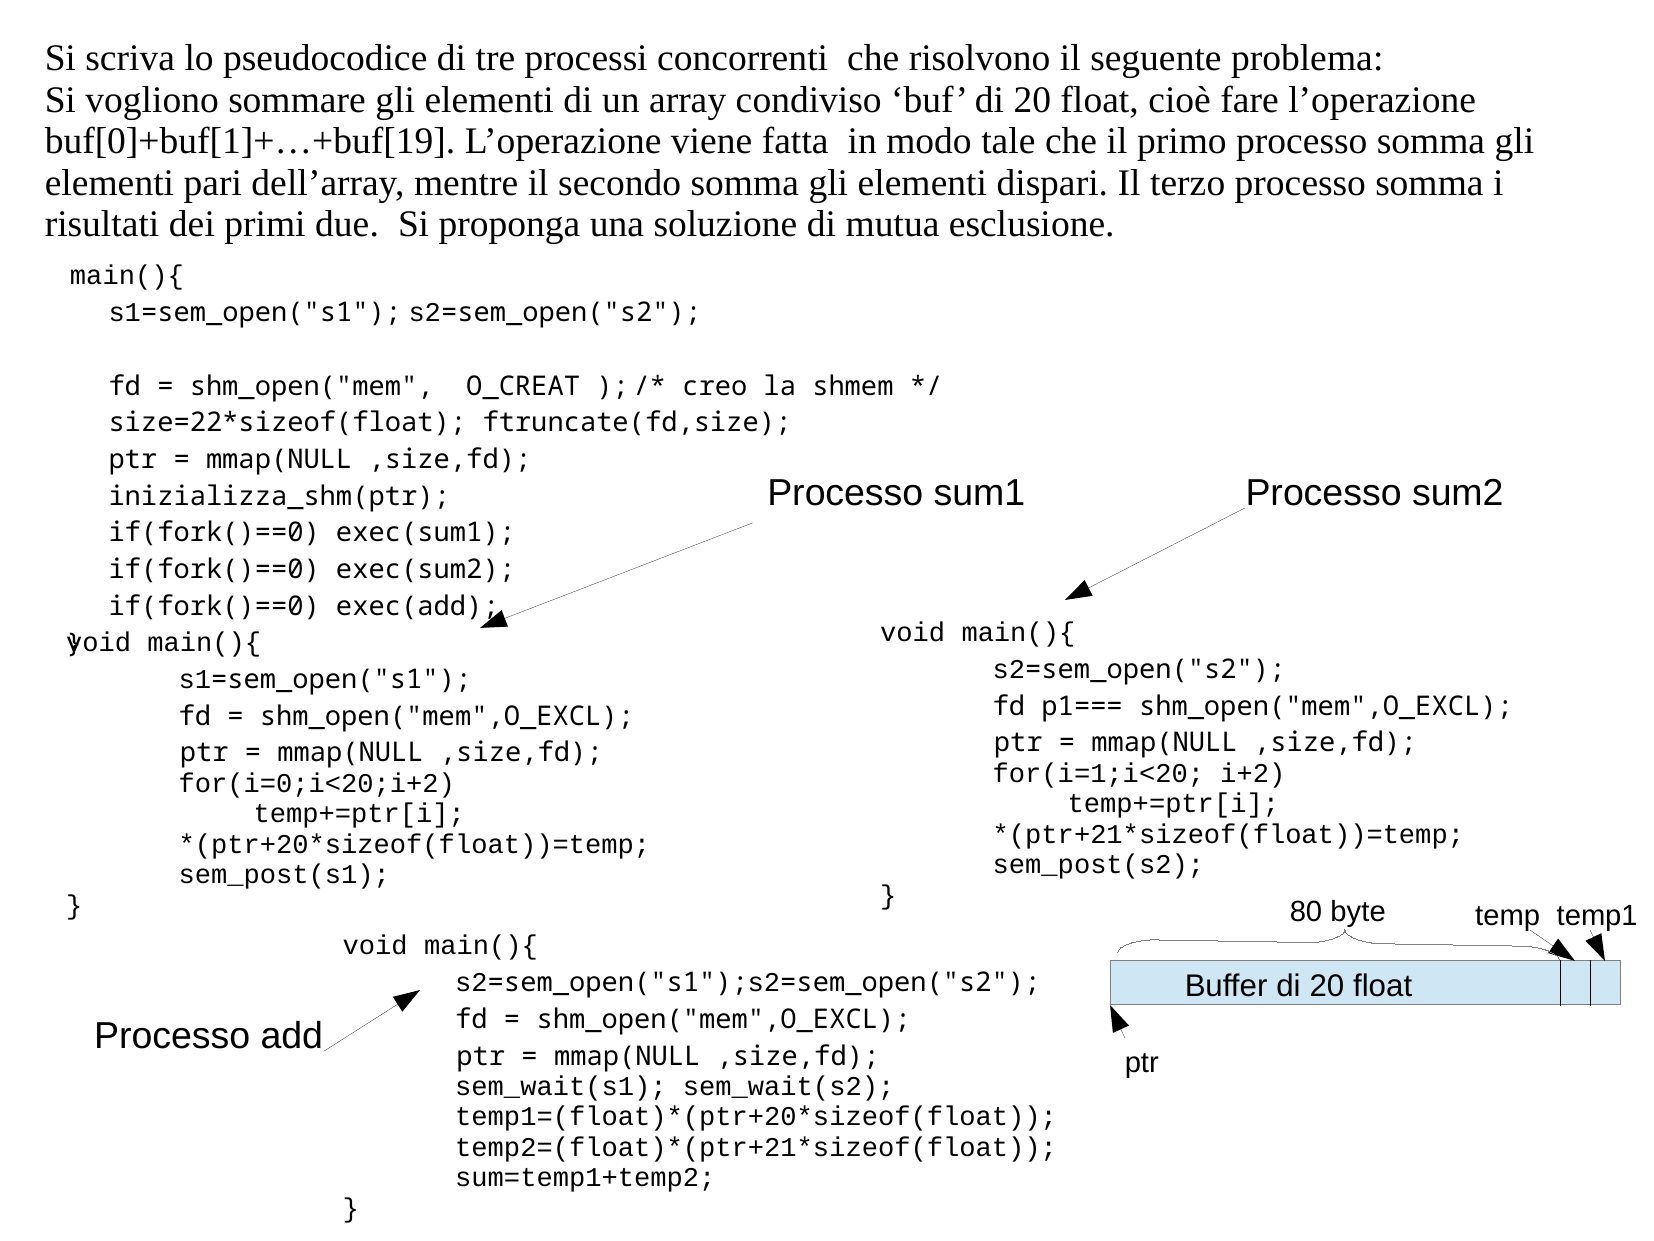

Si scriva lo pseudocodice di tre processi concorrenti che risolvono il seguente problema:
Si vogliono sommare gli elementi di un array condiviso ‘buf’ di 20 float, cioè fare l’operazione
buf[0]+buf[1]+…+buf[19]. L’operazione viene fatta in modo tale che il primo processo somma gli elementi pari dell’array, mentre il secondo somma gli elementi dispari. Il terzo processo somma i risultati dei primi due. Si proponga una soluzione di mutua esclusione.
main(){
	s1=sem_open("s1");	s2=sem_open("s2");
	fd = shm_open("mem", O_CREAT );	/* creo la shmem */
 	size=22*sizeof(float); ftruncate(fd,size);
 	ptr = mmap(NULL ,size,fd);
	inizializza_shm(ptr);
	if(fork()==0) exec(sum1);
	if(fork()==0) exec(sum2);
	if(fork()==0) exec(add);
 }
Processo sum1
Processo sum2
void main(){
	s1=sem_open("s1");
	fd = shm_open("mem",O_EXCL);
 	 	ptr = mmap(NULL ,size,fd);
	for(i=0;i<20;i+2)
		temp+=ptr[i];
	*(ptr+20*sizeof(float))=temp;
	sem_post(s1);
}
void main(){
	s2=sem_open("s2");
	fd p1=== shm_open("mem",O_EXCL);
 	 	ptr = mmap(NULL ,size,fd);
	for(i=1;i<20; i+2)
		temp+=ptr[i];
	*(ptr+21*sizeof(float))=temp;
	sem_post(s2);
}
void main(){
	s2=sem_open("s1");s2=sem_open("s2");
	fd = shm_open("mem",O_EXCL);
 	 	ptr = mmap(NULL ,size,fd);
	sem_wait(s1); sem_wait(s2);
	temp1=(float)*(ptr+20*sizeof(float));
	temp2=(float)*(ptr+21*sizeof(float));
	sum=temp1+temp2;
}
80 byte
temp temp1
Buffer di 20 float
Processo add
ptr